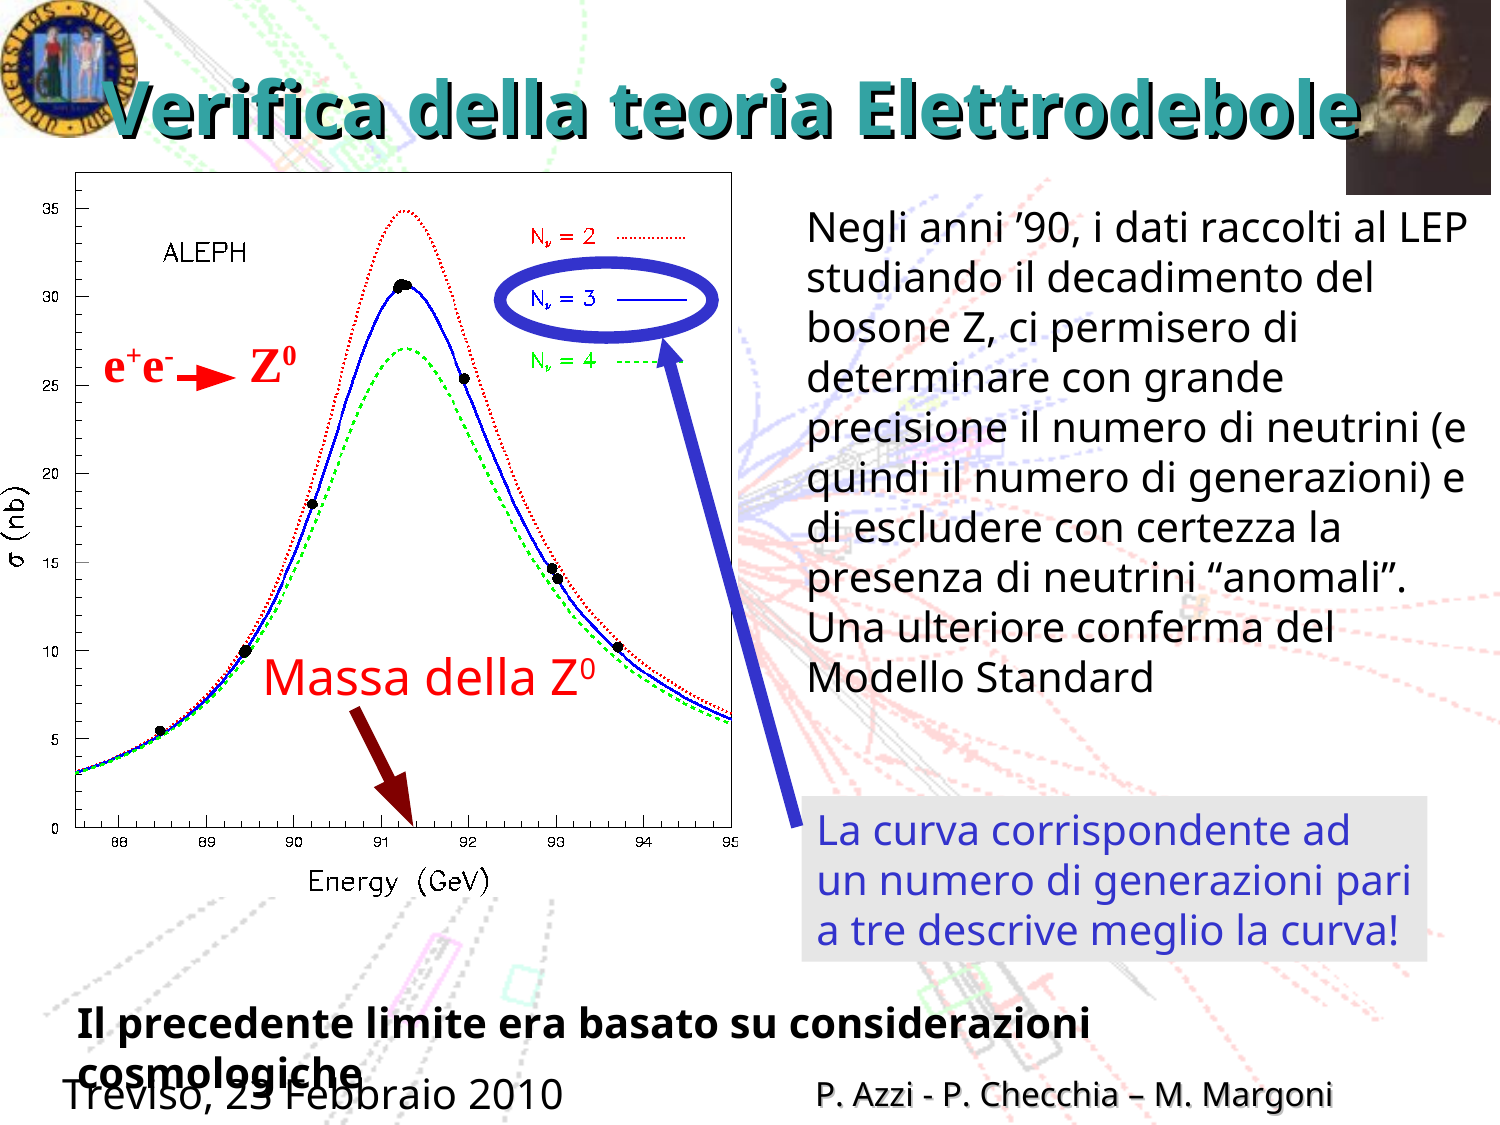

# Verifica della teoria Elettrodebole
Negli anni ’90, i dati raccolti al LEP studiando il decadimento del bosone Z, ci permisero di determinare con grande precisione il numero di neutrini (e quindi il numero di generazioni) e di escludere con certezza la presenza di neutrini “anomali”. Una ulteriore conferma del Modello Standard
e+e- Z0
Massa della Z0
La curva corrispondente ad
un numero di generazioni pari
a tre descrive meglio la curva!
Il precedente limite era basato su considerazioni cosmologiche